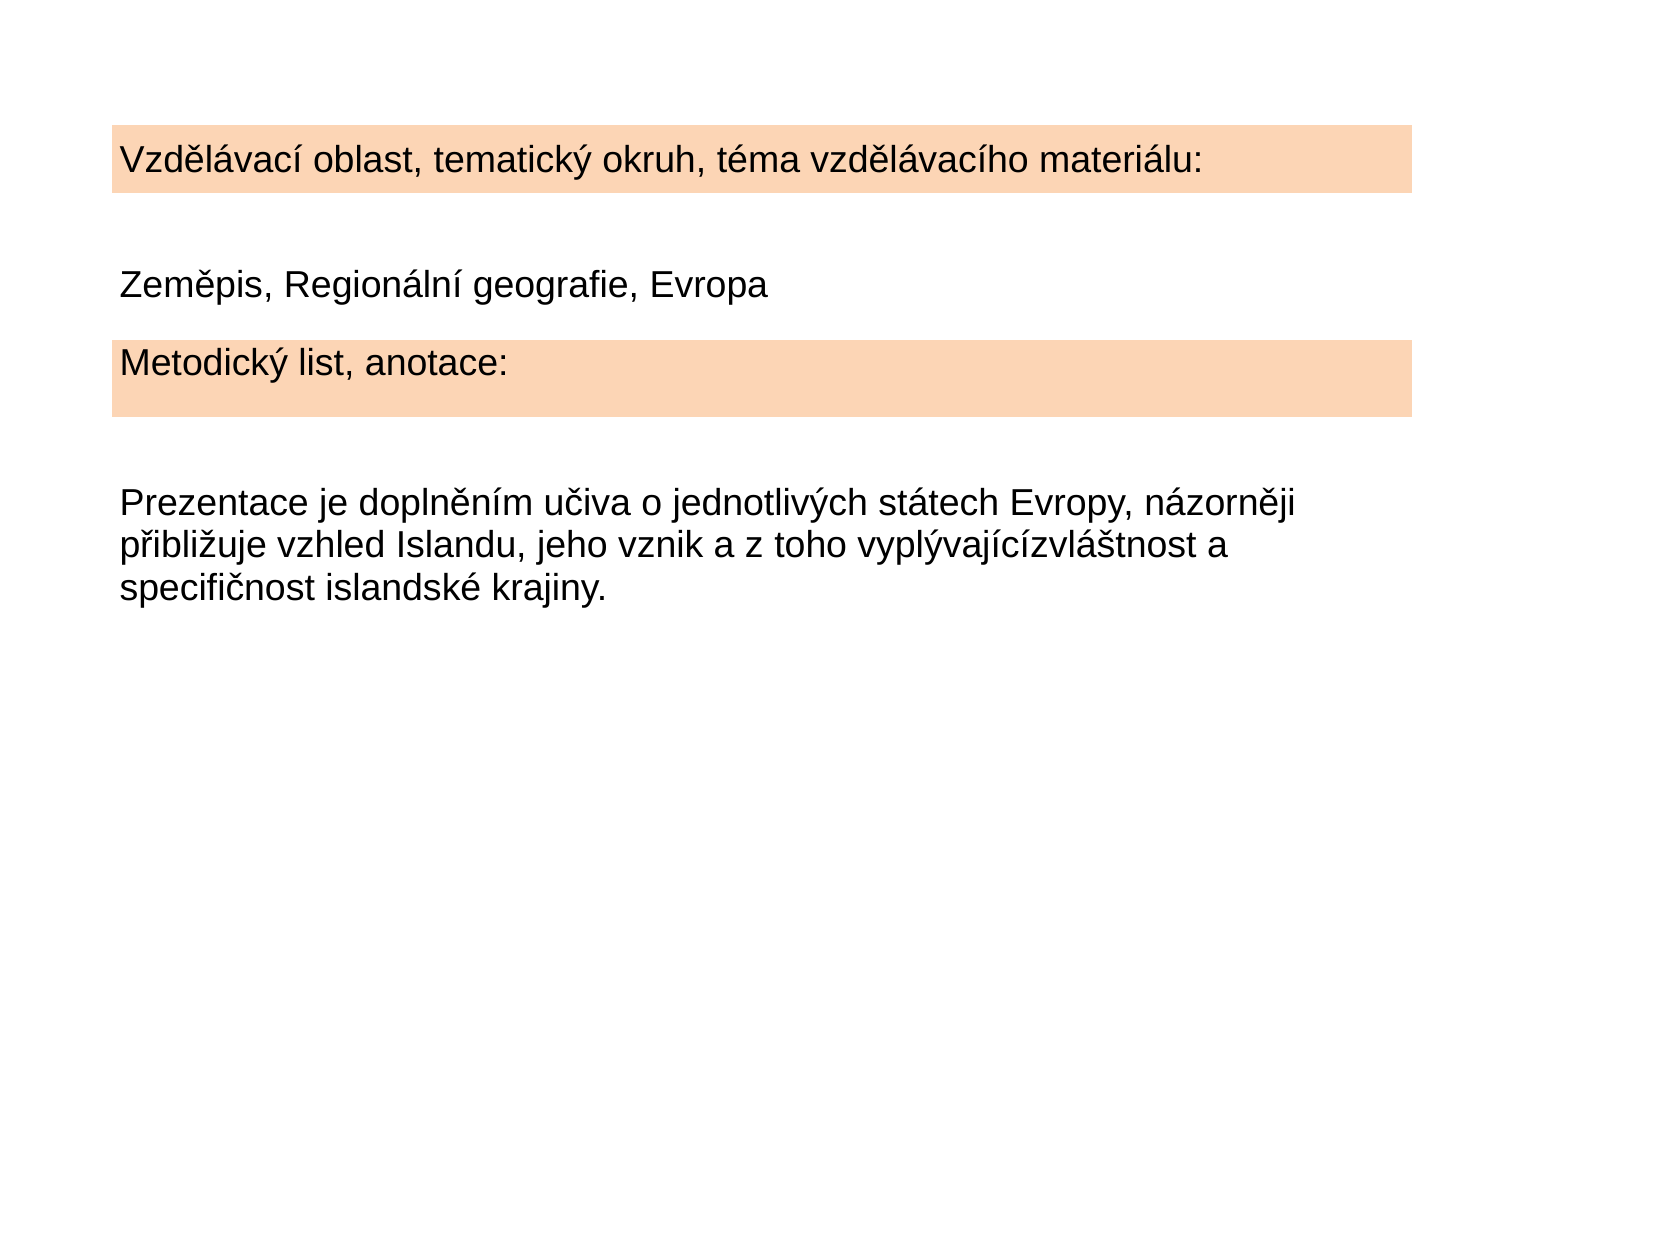

| Vzdělávací oblast, tematický okruh, téma vzdělávacího materiálu: |
| --- |
| Zeměpis, Regionální geografie, Evropa |
| Metodický list, anotace: |
| Prezentace je doplněním učiva o jednotlivých státech Evropy, názorněji přibližuje vzhled Islandu, jeho vznik a z toho vyplývajícízvláštnost a specifičnost islandské krajiny. |